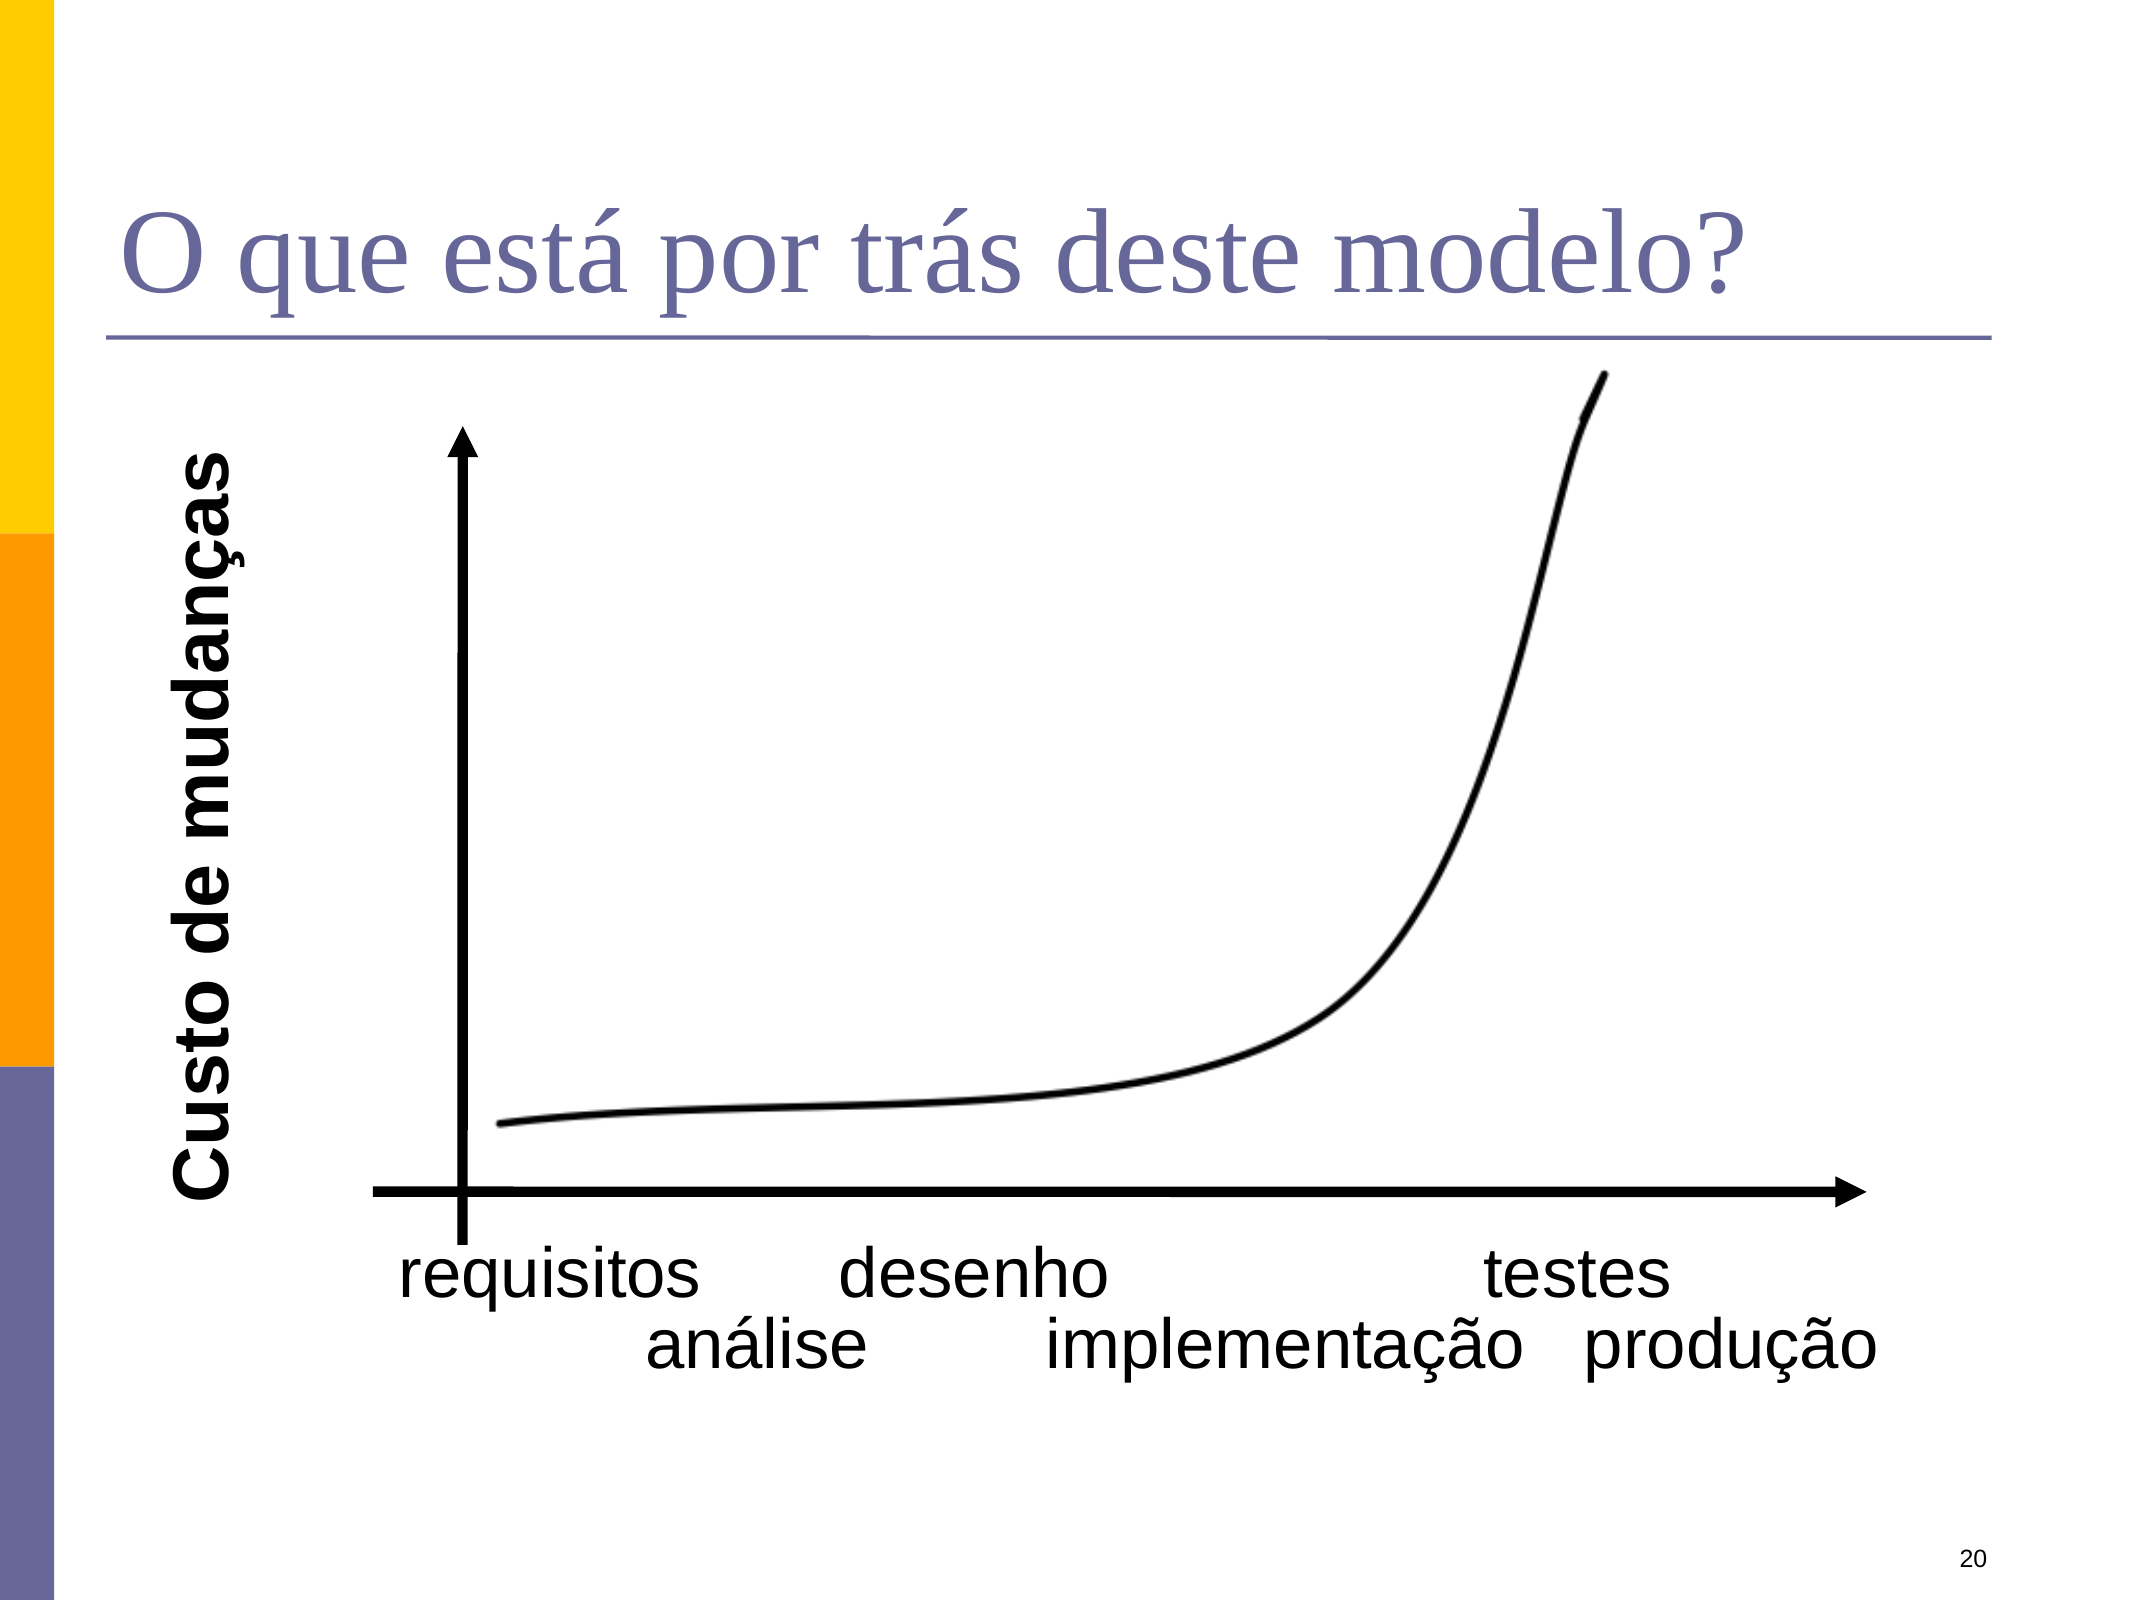

# O que está por trás deste modelo?
Custo de mudanças
requisitos desenho testes
 análise implementação produção
20